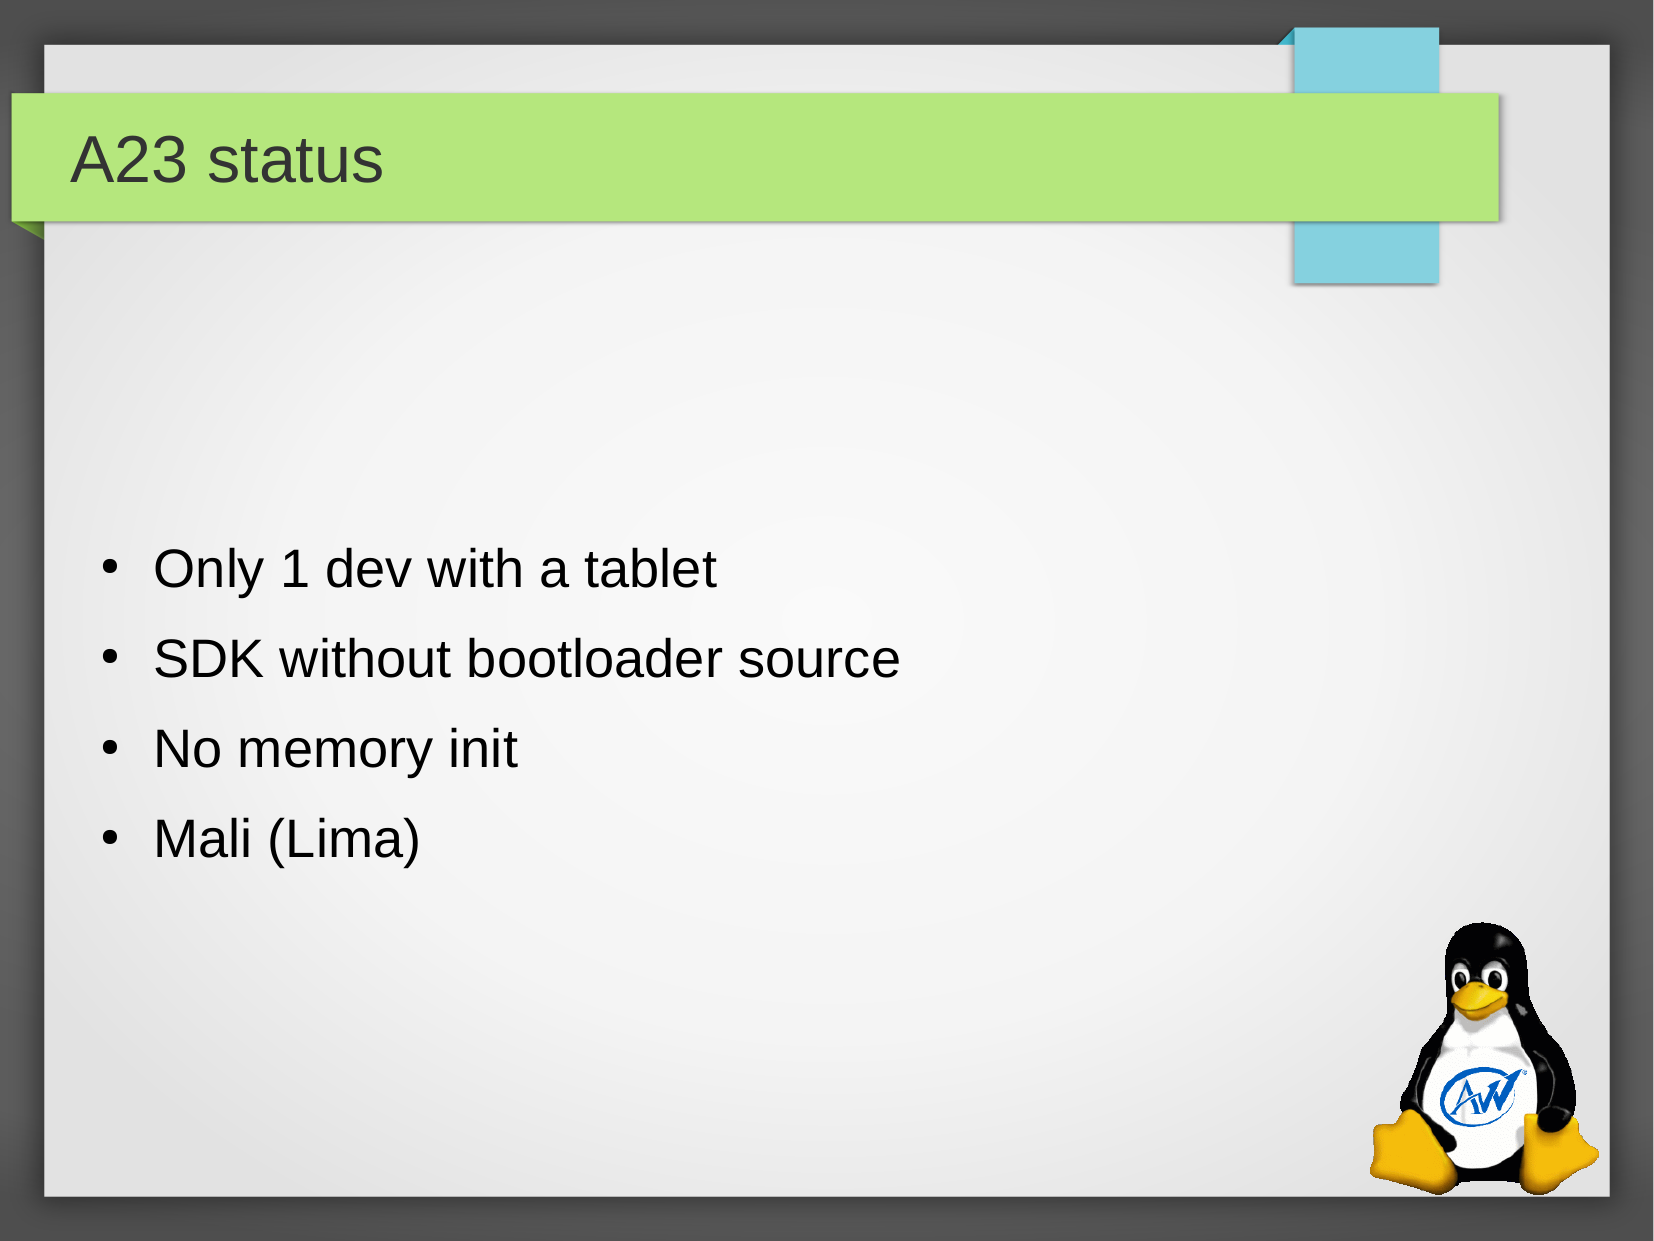

# A23 status
Only 1 dev with a tablet
SDK without bootloader source
No memory init
Mali (Lima)